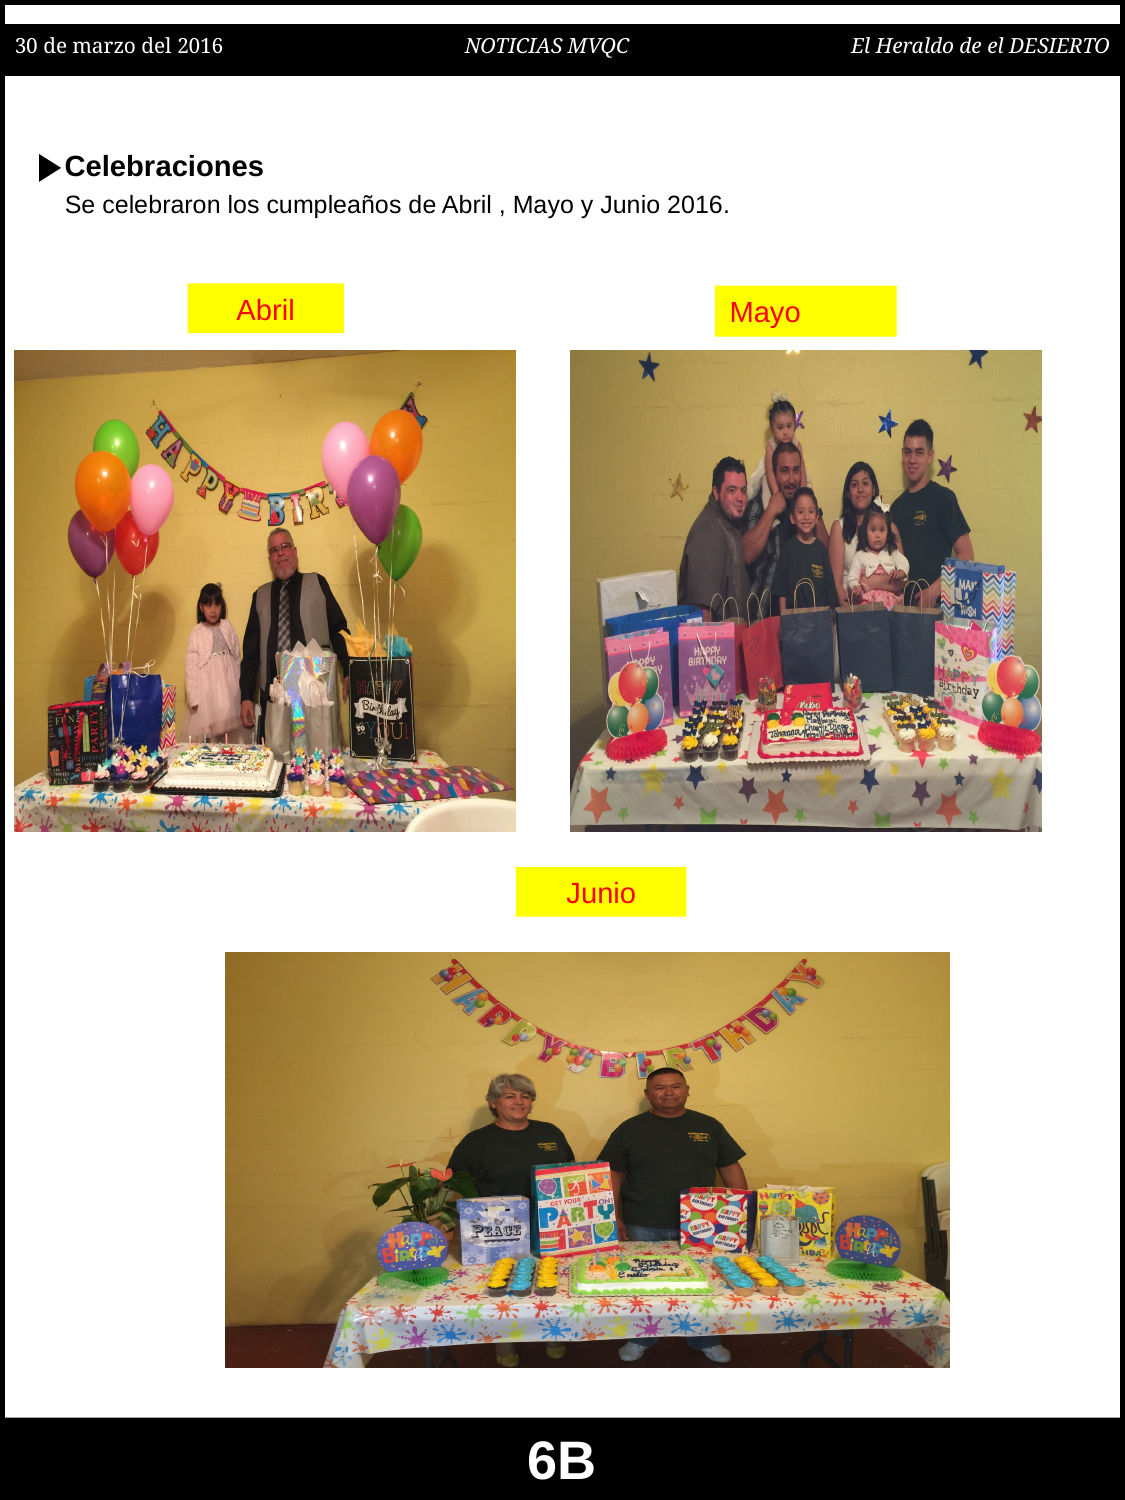

30 de marzo del 2016
El Heraldo de el DESIERTO
NOTICIAS MVQC
Celebraciones
Se celebraron los cumpleaños de Abril , Mayo y Junio 2016.
Abril
Mayo
Junio
6B